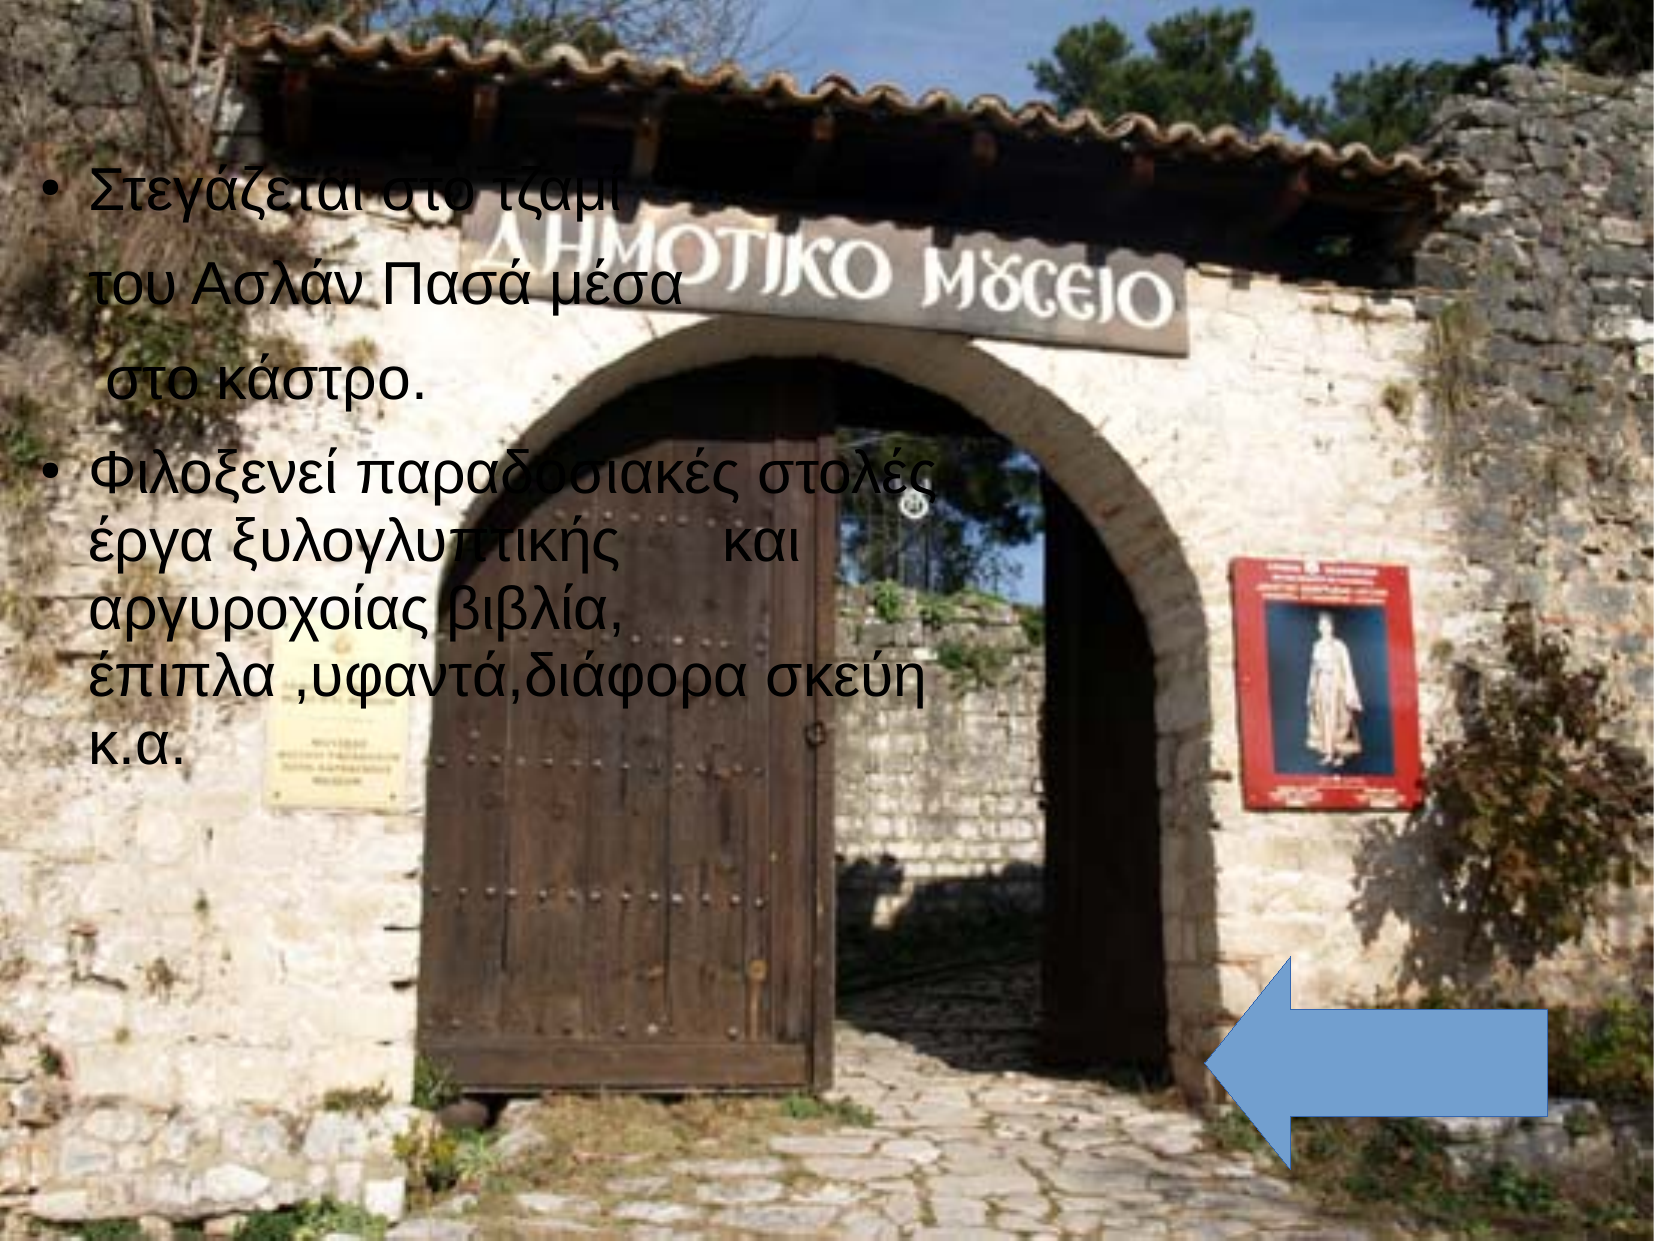

# Στεγάζεται στο τζαμί
του Ασλάν Πασά μέσα
 στο κάστρο.
Φιλοξενεί παραδοσιακές στολές έργα ξυλογλυπτικής και αργυροχοίας βιβλία, έπιπλα ,υφαντά,διάφορα σκεύη κ.α.